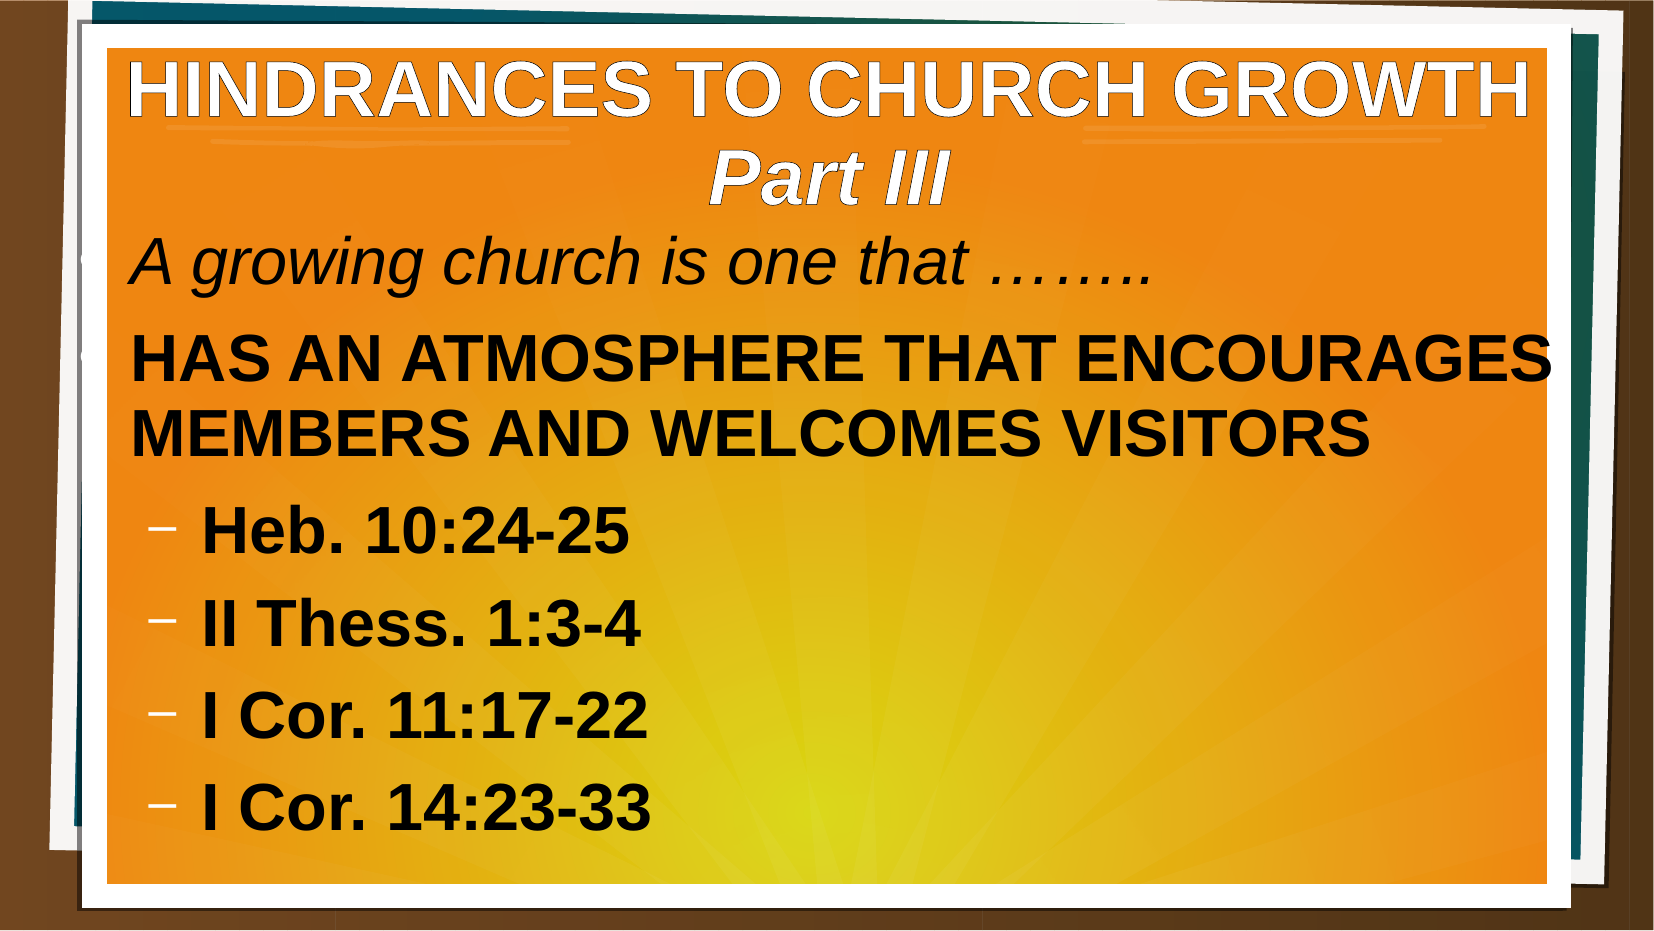

# HINDRANCES TO CHURCH GROWTH Part III
A growing church is one that ……..
HAS AN ATMOSPHERE THAT ENCOURAGES MEMBERS AND WELCOMES VISITORS
Heb. 10:24-25
II Thess. 1:3-4
I Cor. 11:17-22
I Cor. 14:23-33